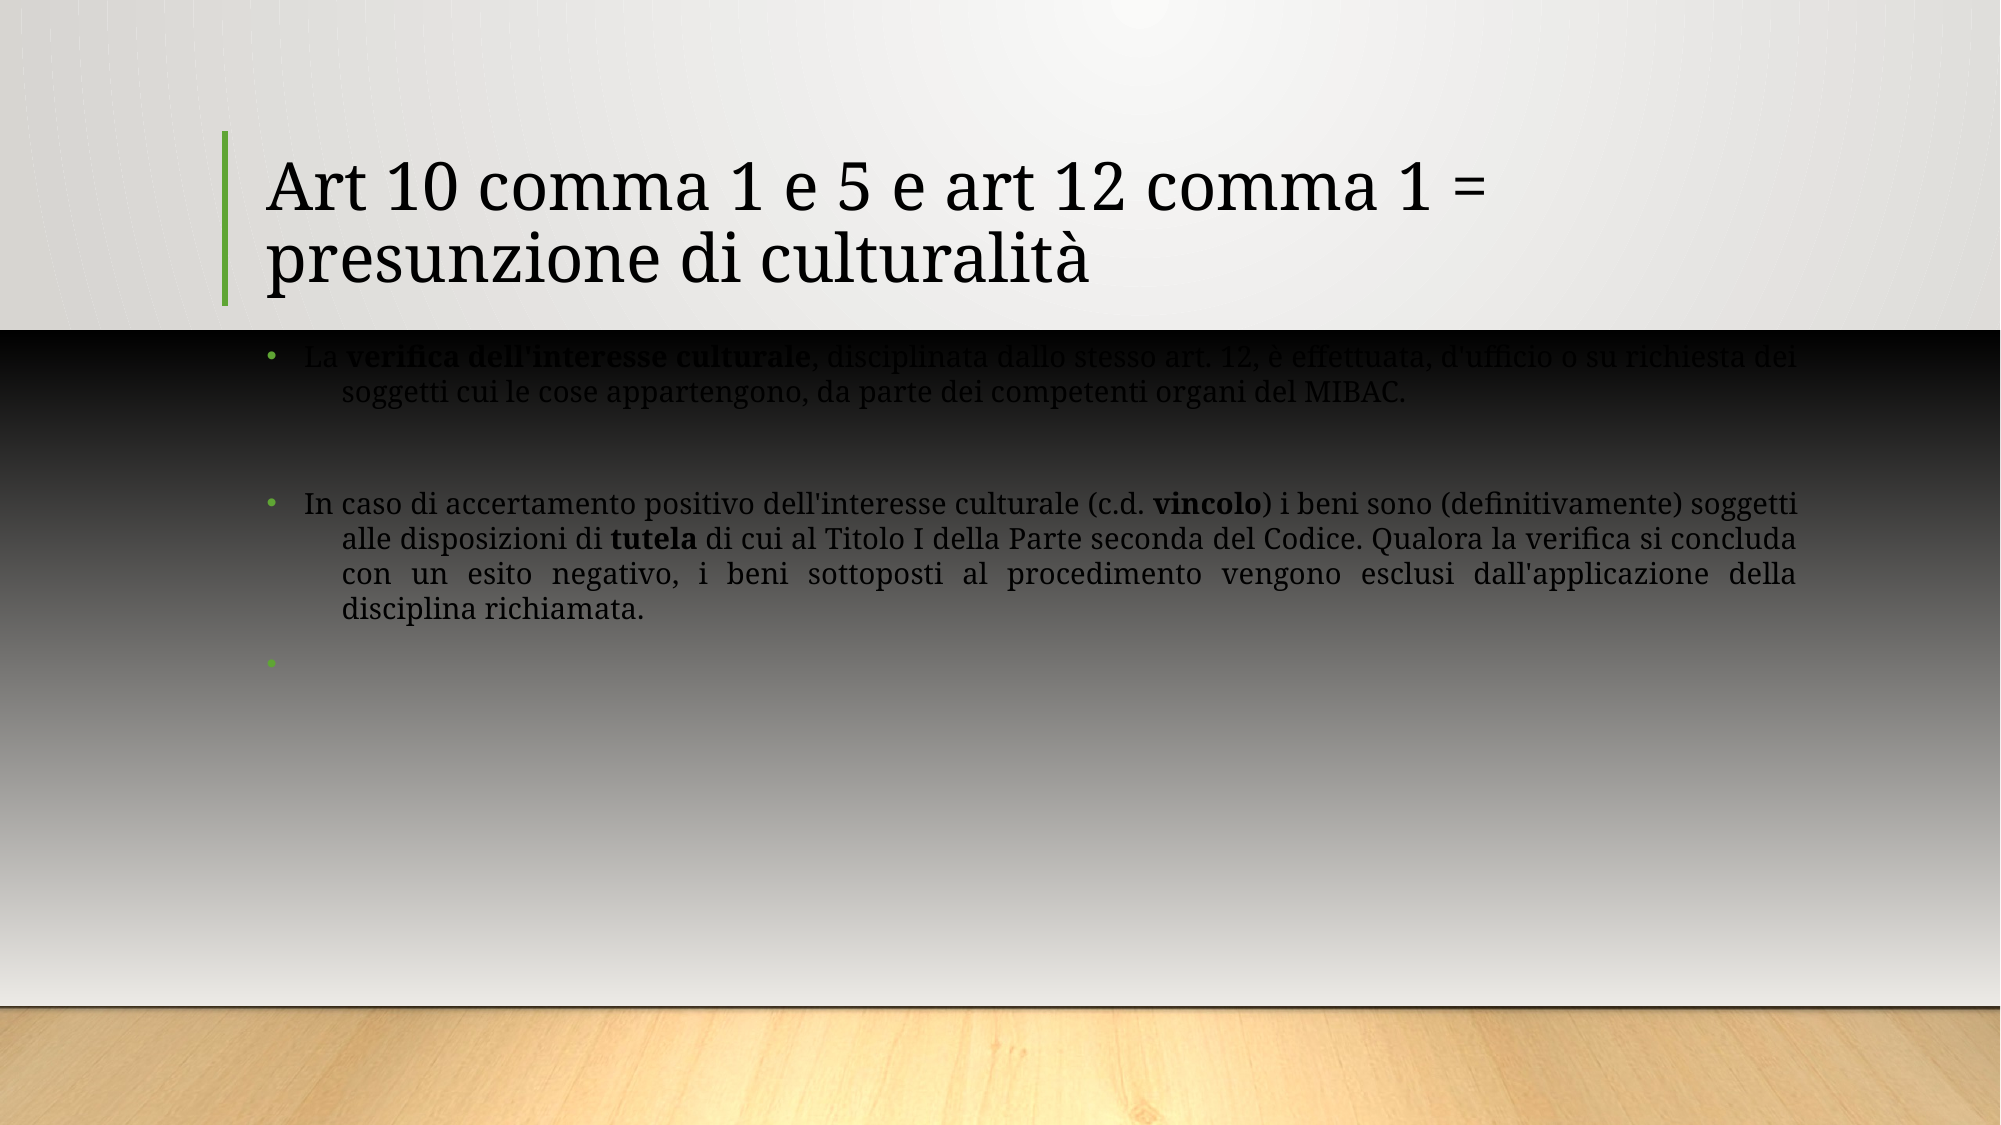

# Art 10 comma 1 e 5 e art 12 comma 1 = presunzione di culturalità
La verifica dell'interesse culturale, disciplinata dallo stesso art. 12, è effettuata, d'ufficio o su richiesta dei soggetti cui le cose appartengono, da parte dei competenti organi del MIBAC.
In caso di accertamento positivo dell'interesse culturale (c.d. vincolo) i beni sono (definitivamente) soggetti alle disposizioni di tutela di cui al Titolo I della Parte seconda del Codice. Qualora la verifica si concluda con un esito negativo, i beni sottoposti al procedimento vengono esclusi dall'applicazione della disciplina richiamata.